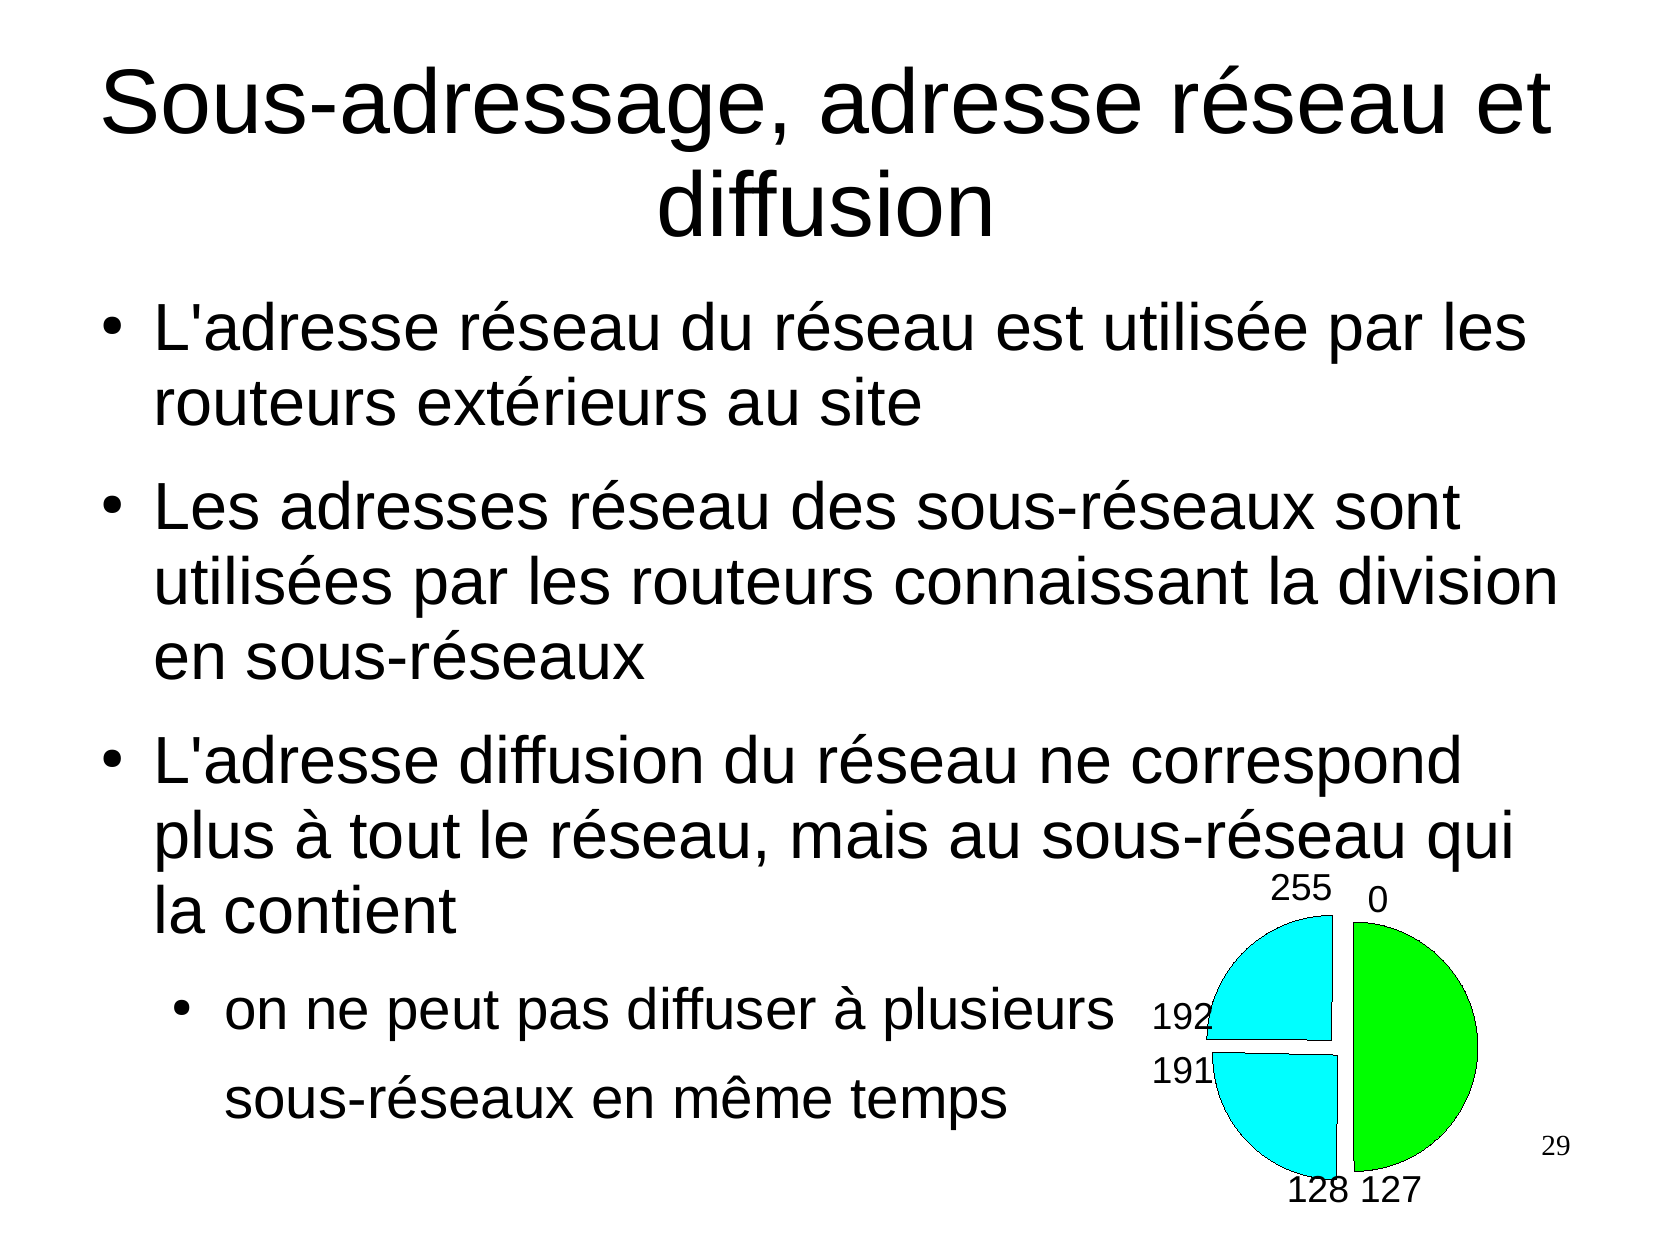

# Sous-adressage, adresse réseau et diffusion
L'adresse réseau du réseau est utilisée par les routeurs extérieurs au site
Les adresses réseau des sous-réseaux sont utilisées par les routeurs connaissant la division en sous-réseaux
L'adresse diffusion du réseau ne correspond plus à tout le réseau, mais au sous-réseau qui la contient
on ne peut pas diffuser à plusieurs
sous-réseaux en même temps
255
0
192
191
29
128
127